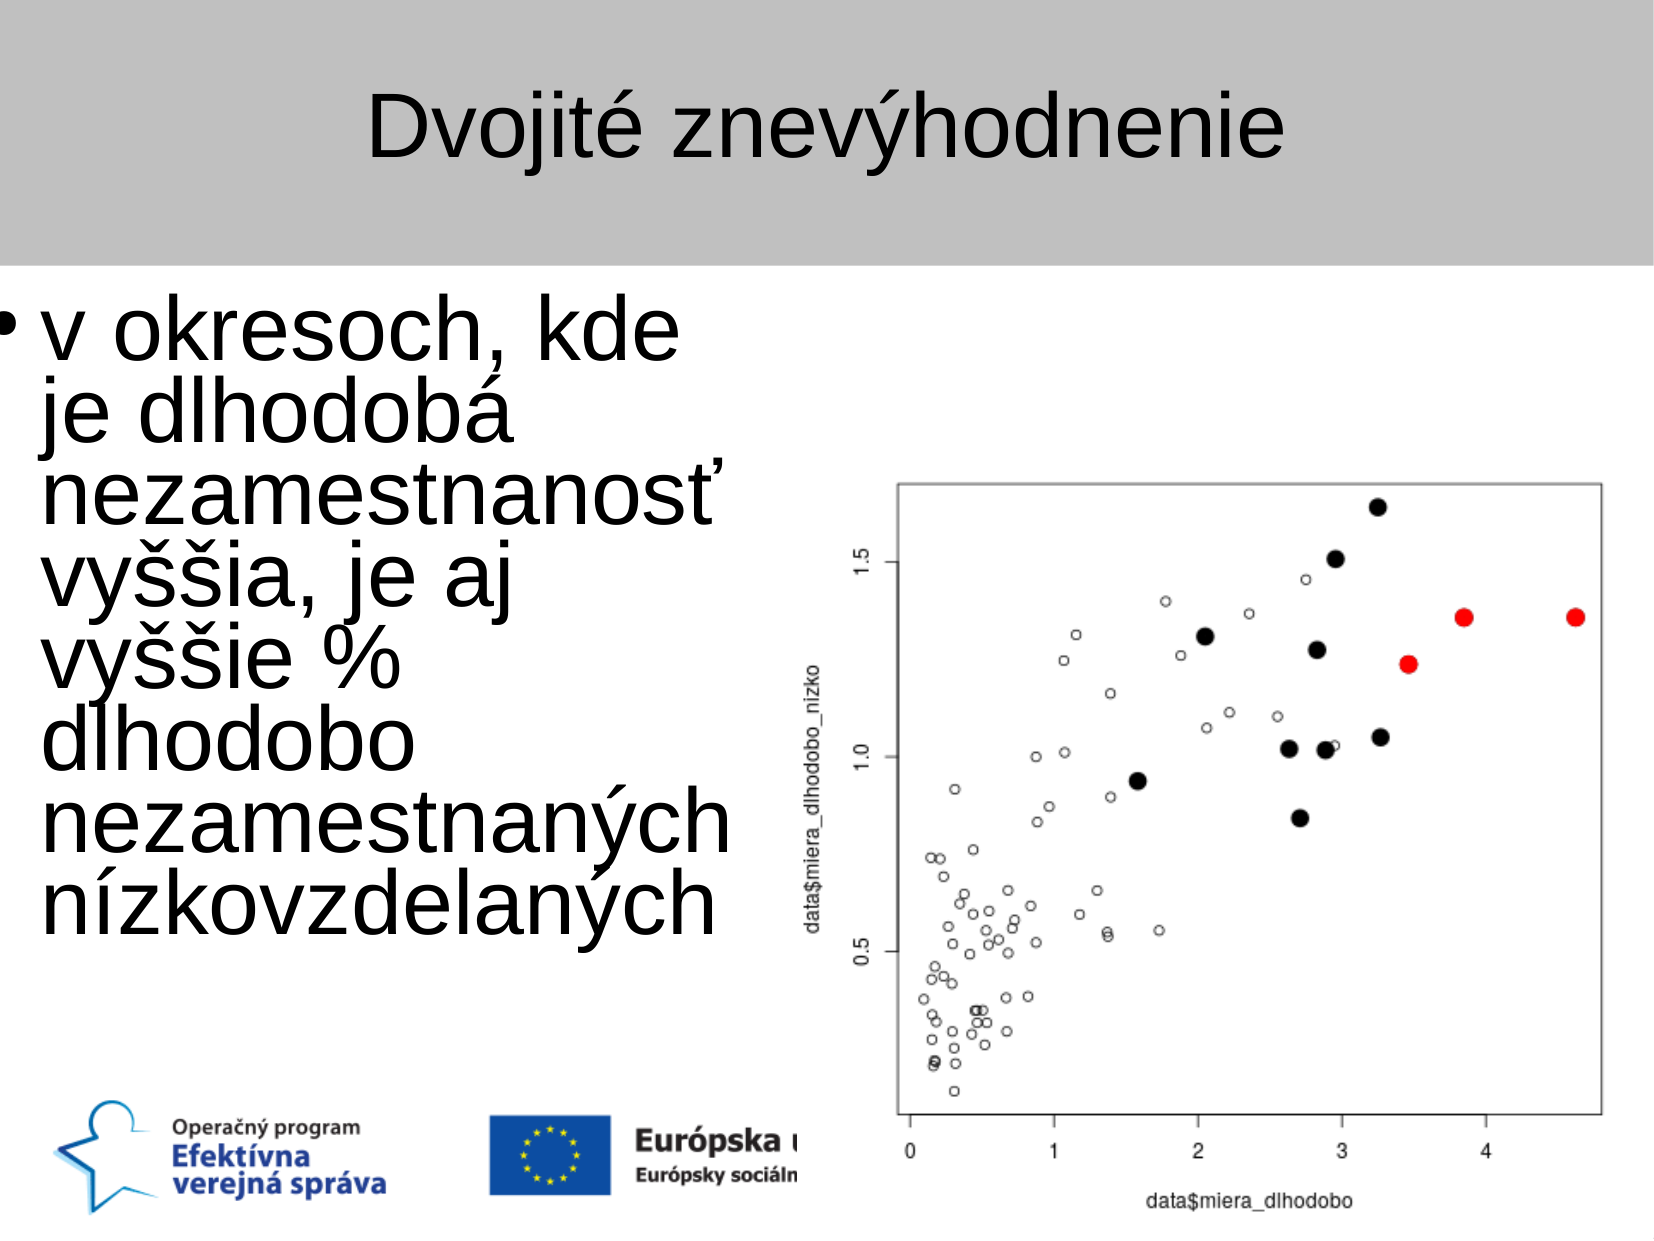

# Dvojité znevýhodnenie
v okresoch, kde je dlhodobá nezamestnanosť vyššia, je aj vyššie % dlhodobo nezamestnaných nízkovzdelaných